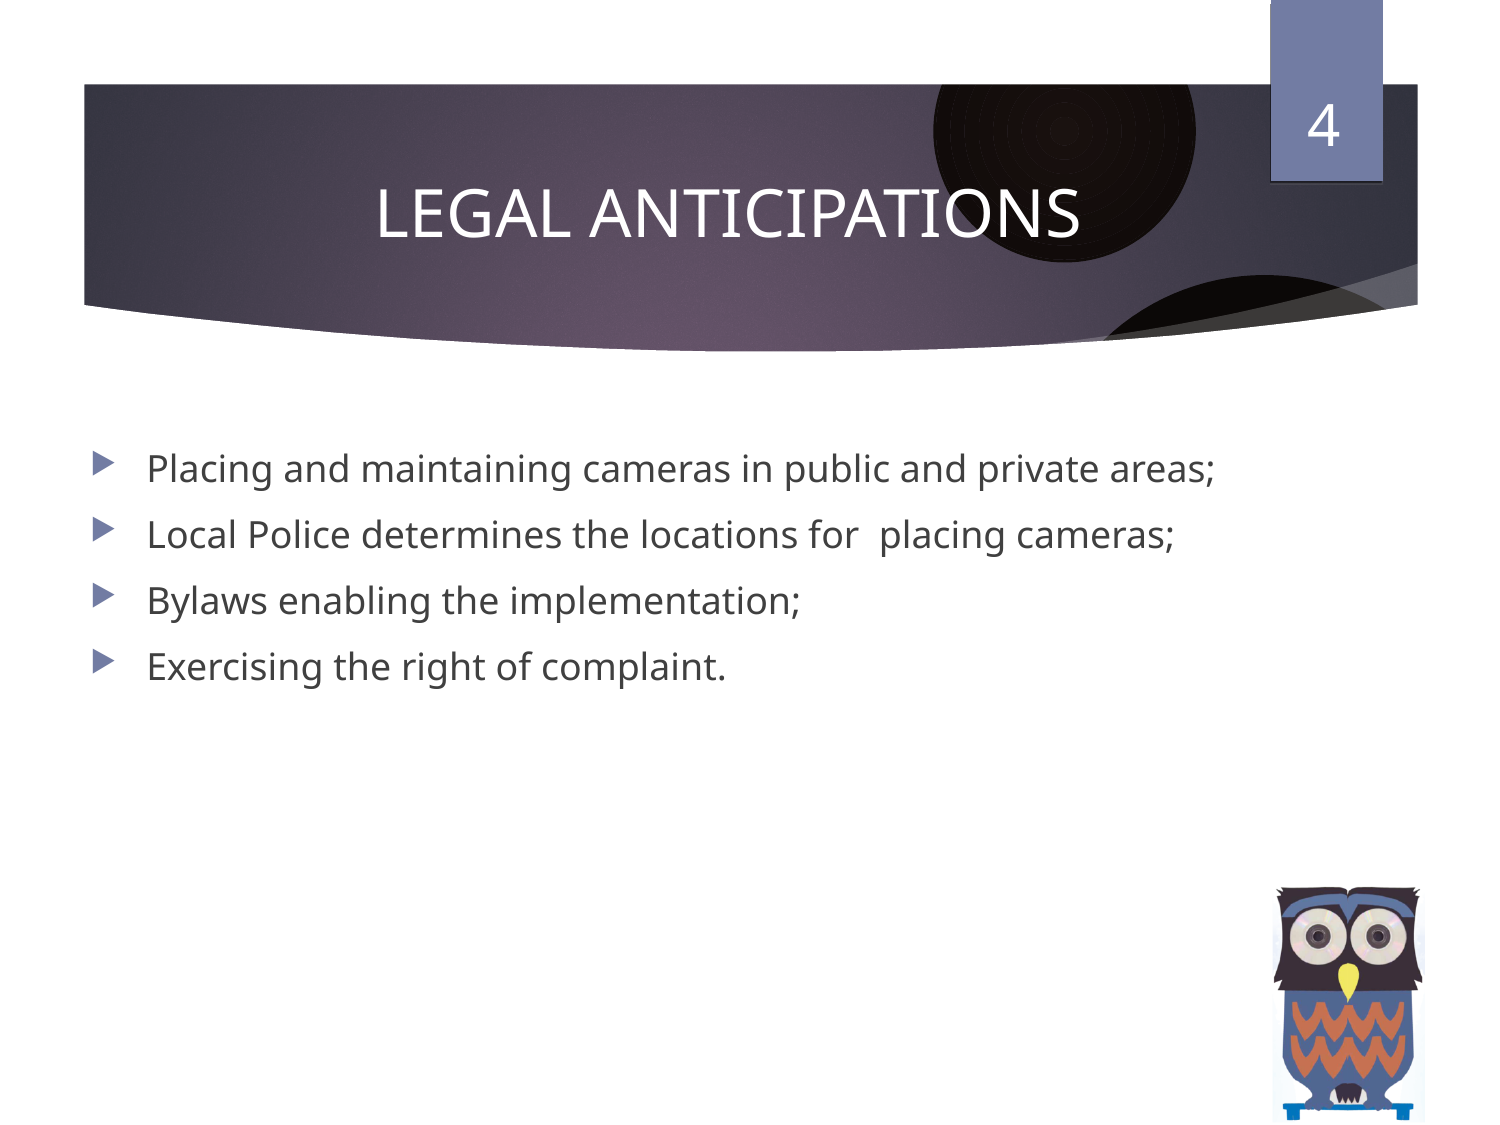

# LEGAL ANTICIPATIONS
Placing and maintaining cameras in public and private areas;
Local Police determines the locations for placing cameras;
Bylaws enabling the implementation;
Exercising the right of complaint.